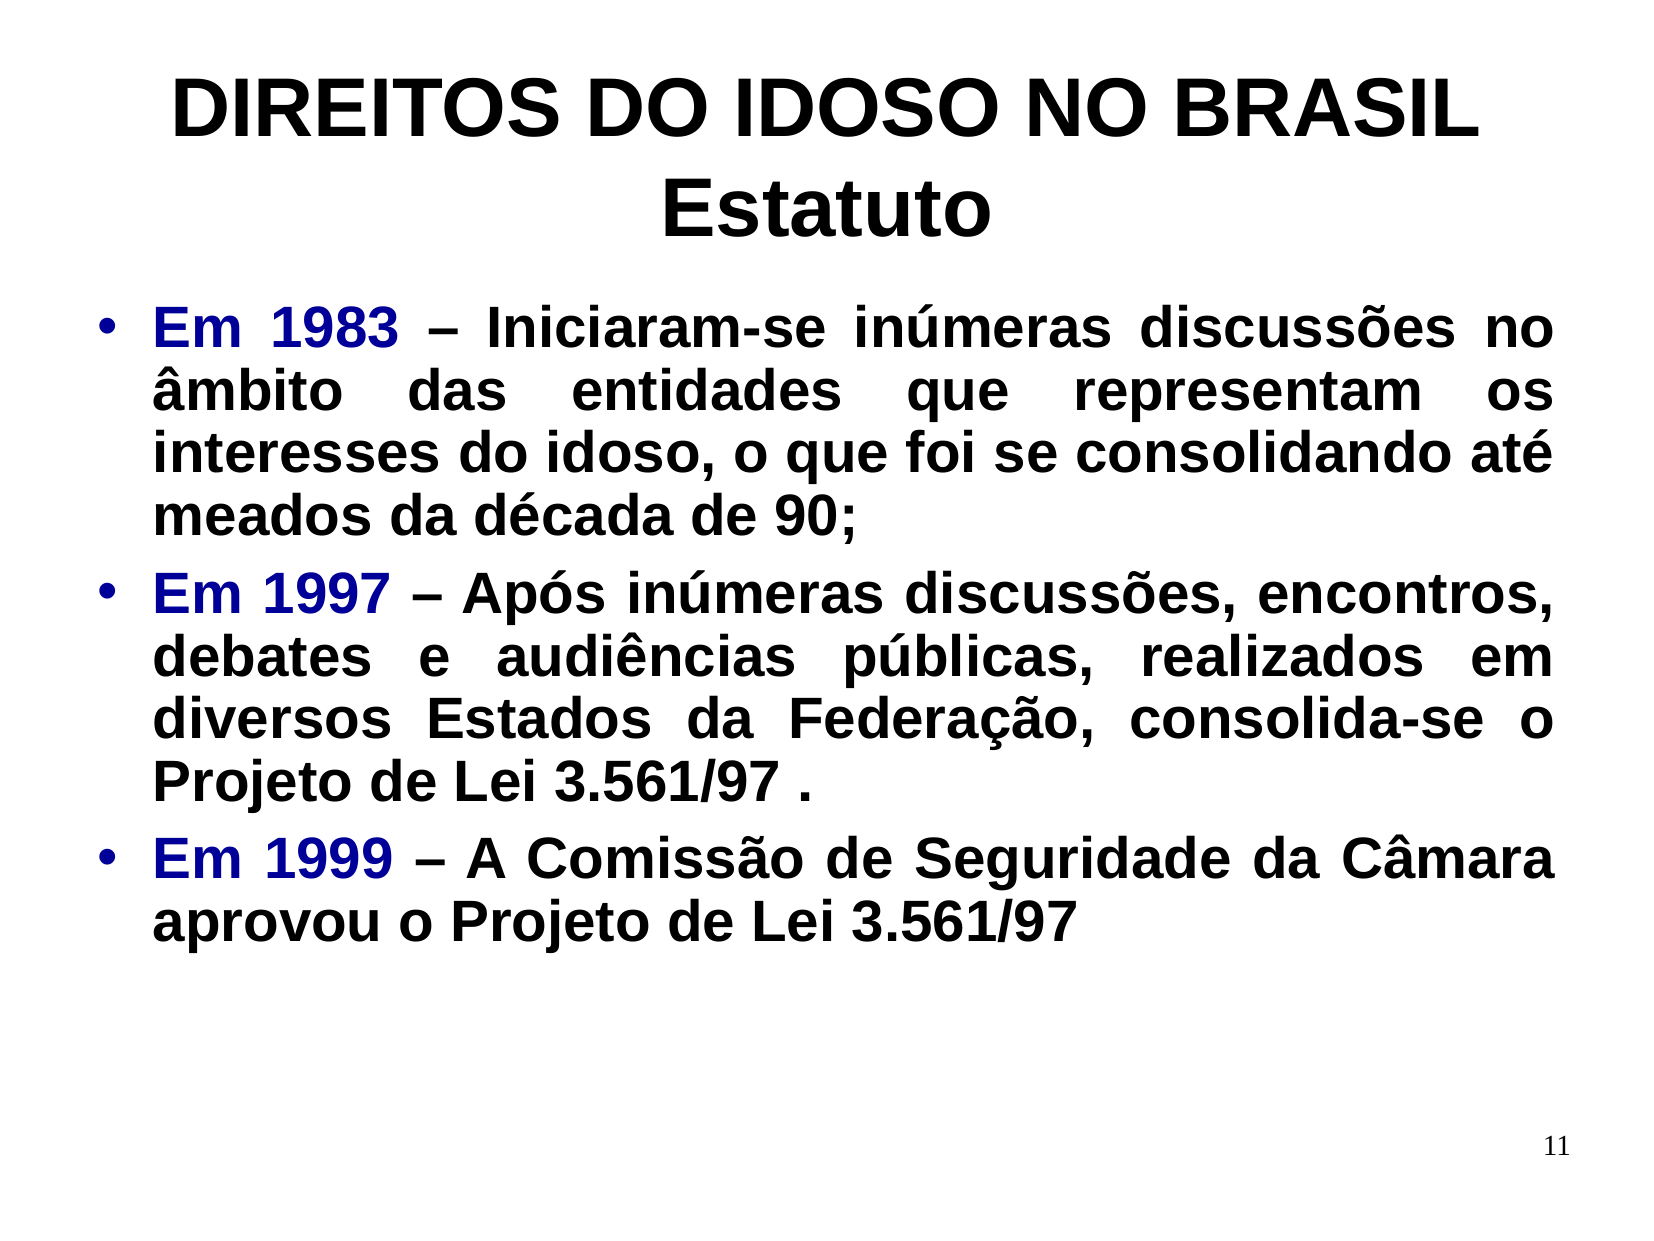

# DIREITOS DO IDOSO NO BRASIL Estatuto
Em 1983 – Iniciaram-se inúmeras discussões no âmbito das entidades que representam os interesses do idoso, o que foi se consolidando até meados da década de 90;
Em 1997 – Após inúmeras discussões, encontros, debates e audiências públicas, realizados em diversos Estados da Federação, consolida-se o Projeto de Lei 3.561/97 .
Em 1999 – A Comissão de Seguridade da Câmara aprovou o Projeto de Lei 3.561/97
11